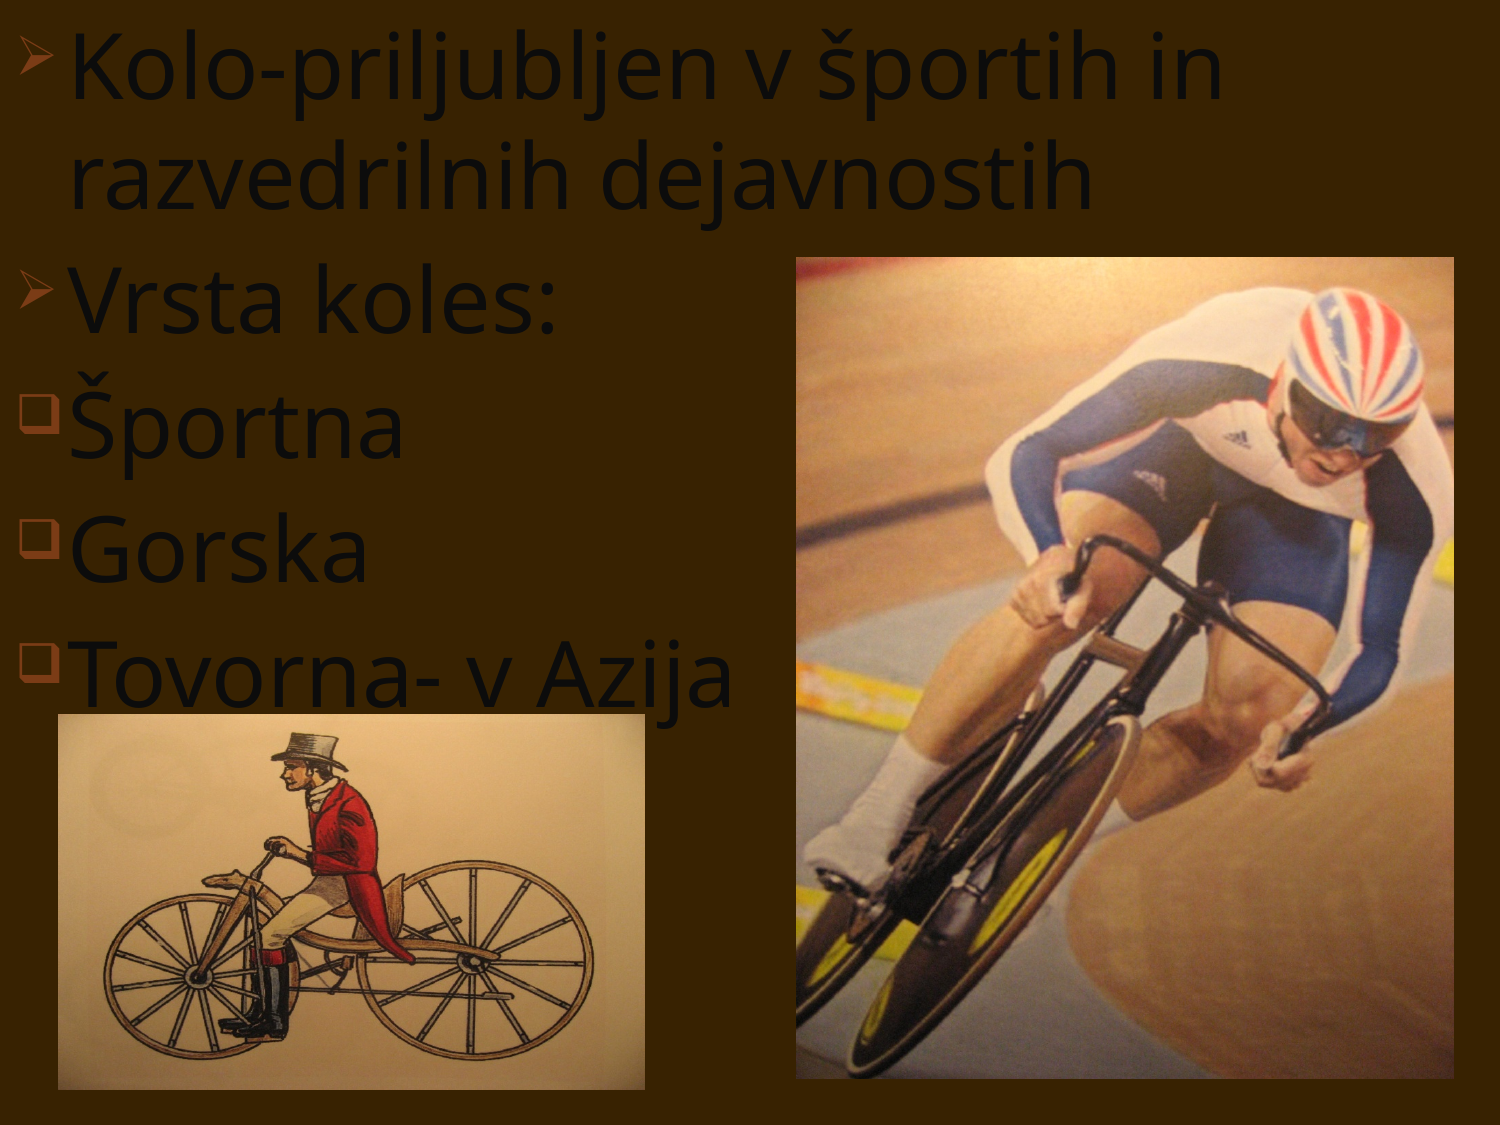

Kolo-priljubljen v športih in razvedrilnih dejavnostih
Vrsta koles:
Športna
Gorska
Tovorna- v Azija
#